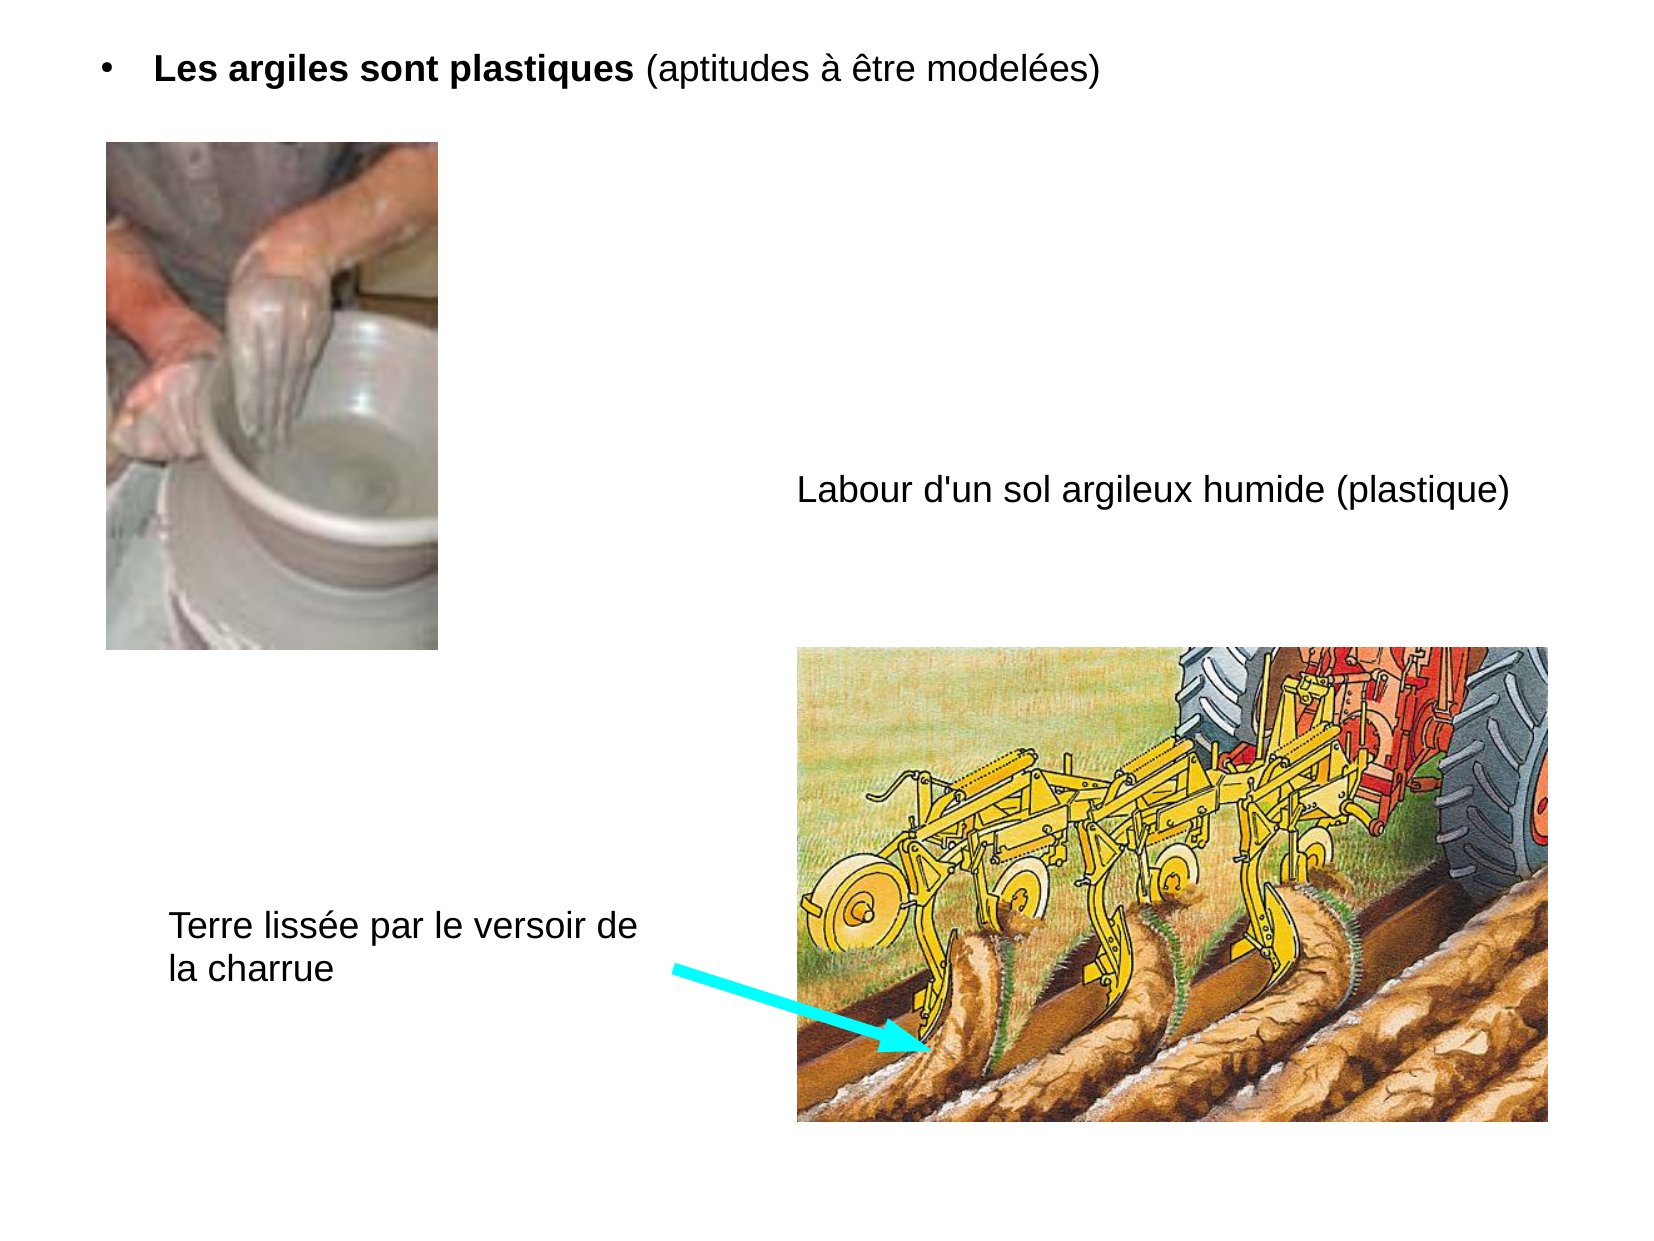

# Les argiles sont plastiques (aptitudes à être modelées)
Labour d'un sol argileux humide (plastique)
Terre lissée par le versoir de la charrue